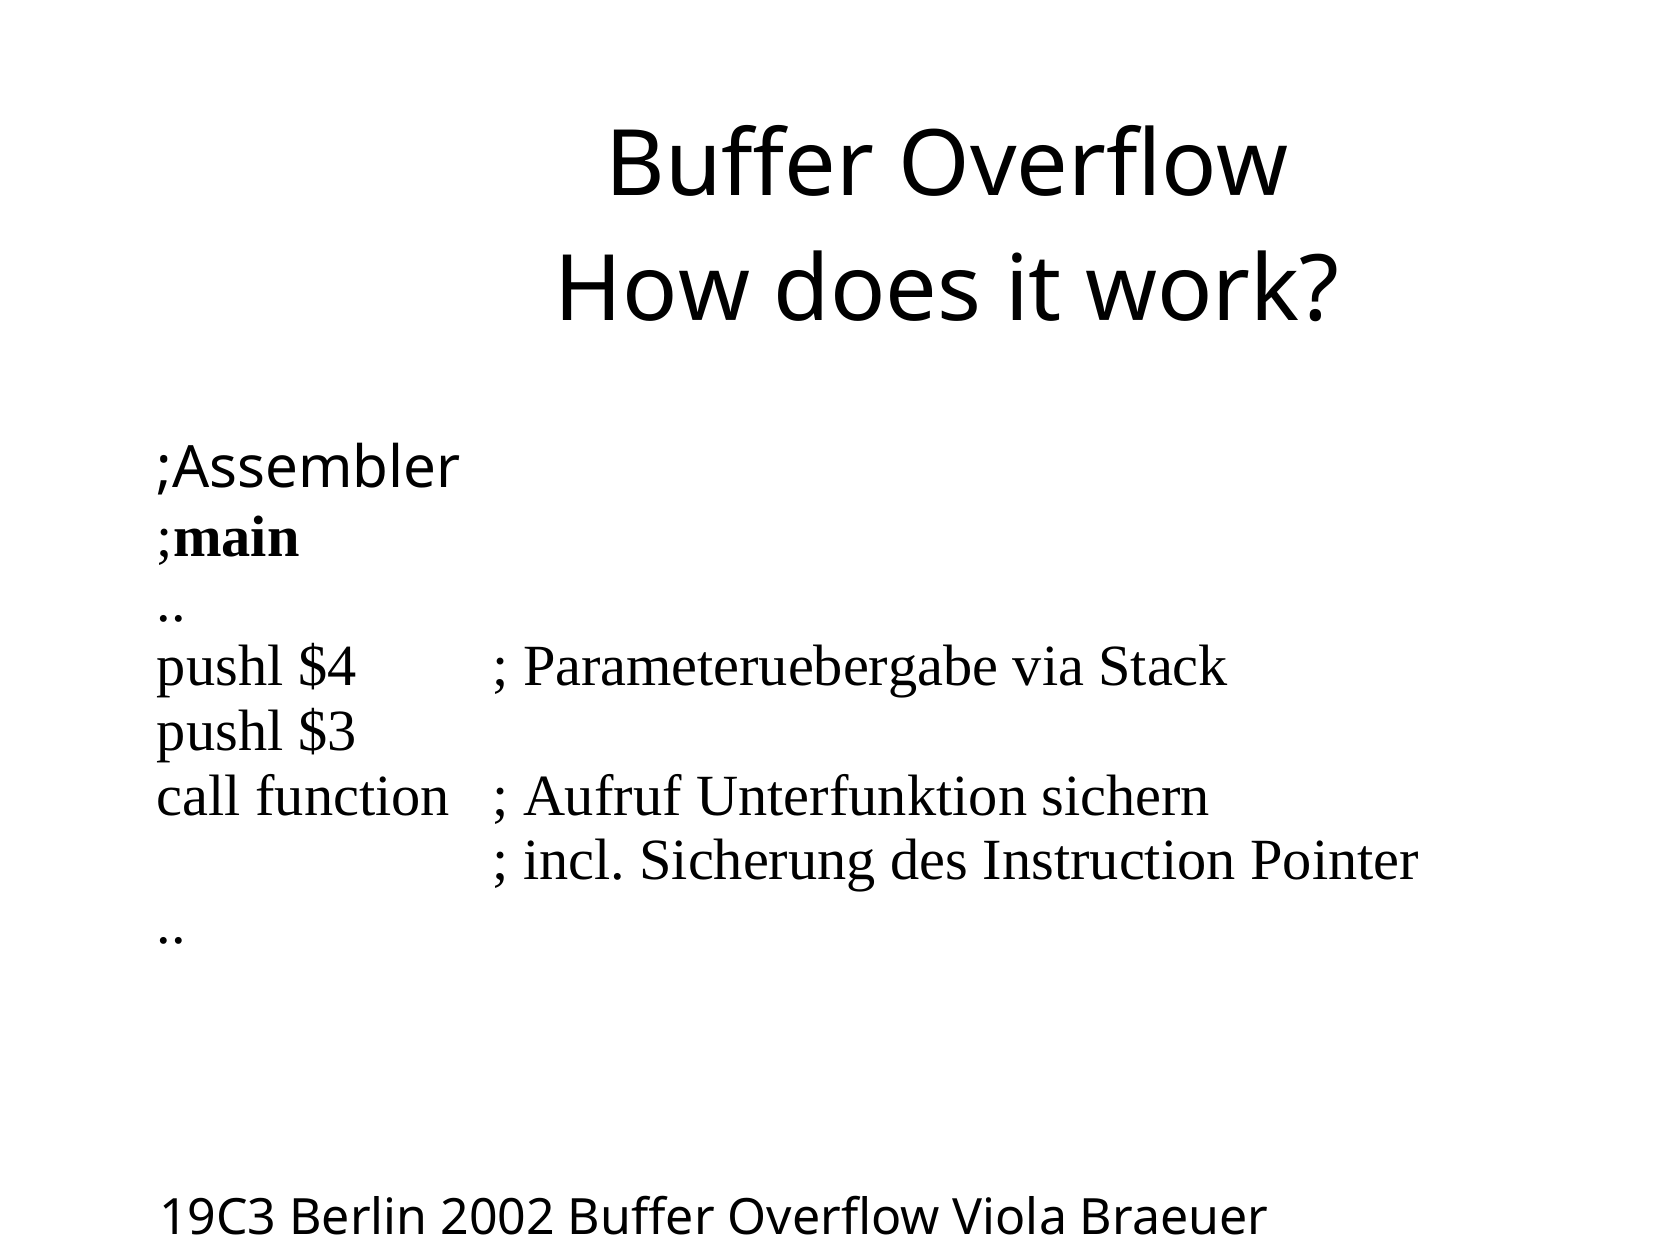

Buffer Overflow
How does it work?
;Assembler
;main
..
pushl $4		; Parameteruebergabe via Stack
pushl $3
call function	; Aufruf Unterfunktion sichern
				; incl. Sicherung des Instruction Pointer
..
19C3 Berlin 2002 Buffer Overflow Viola Braeuer